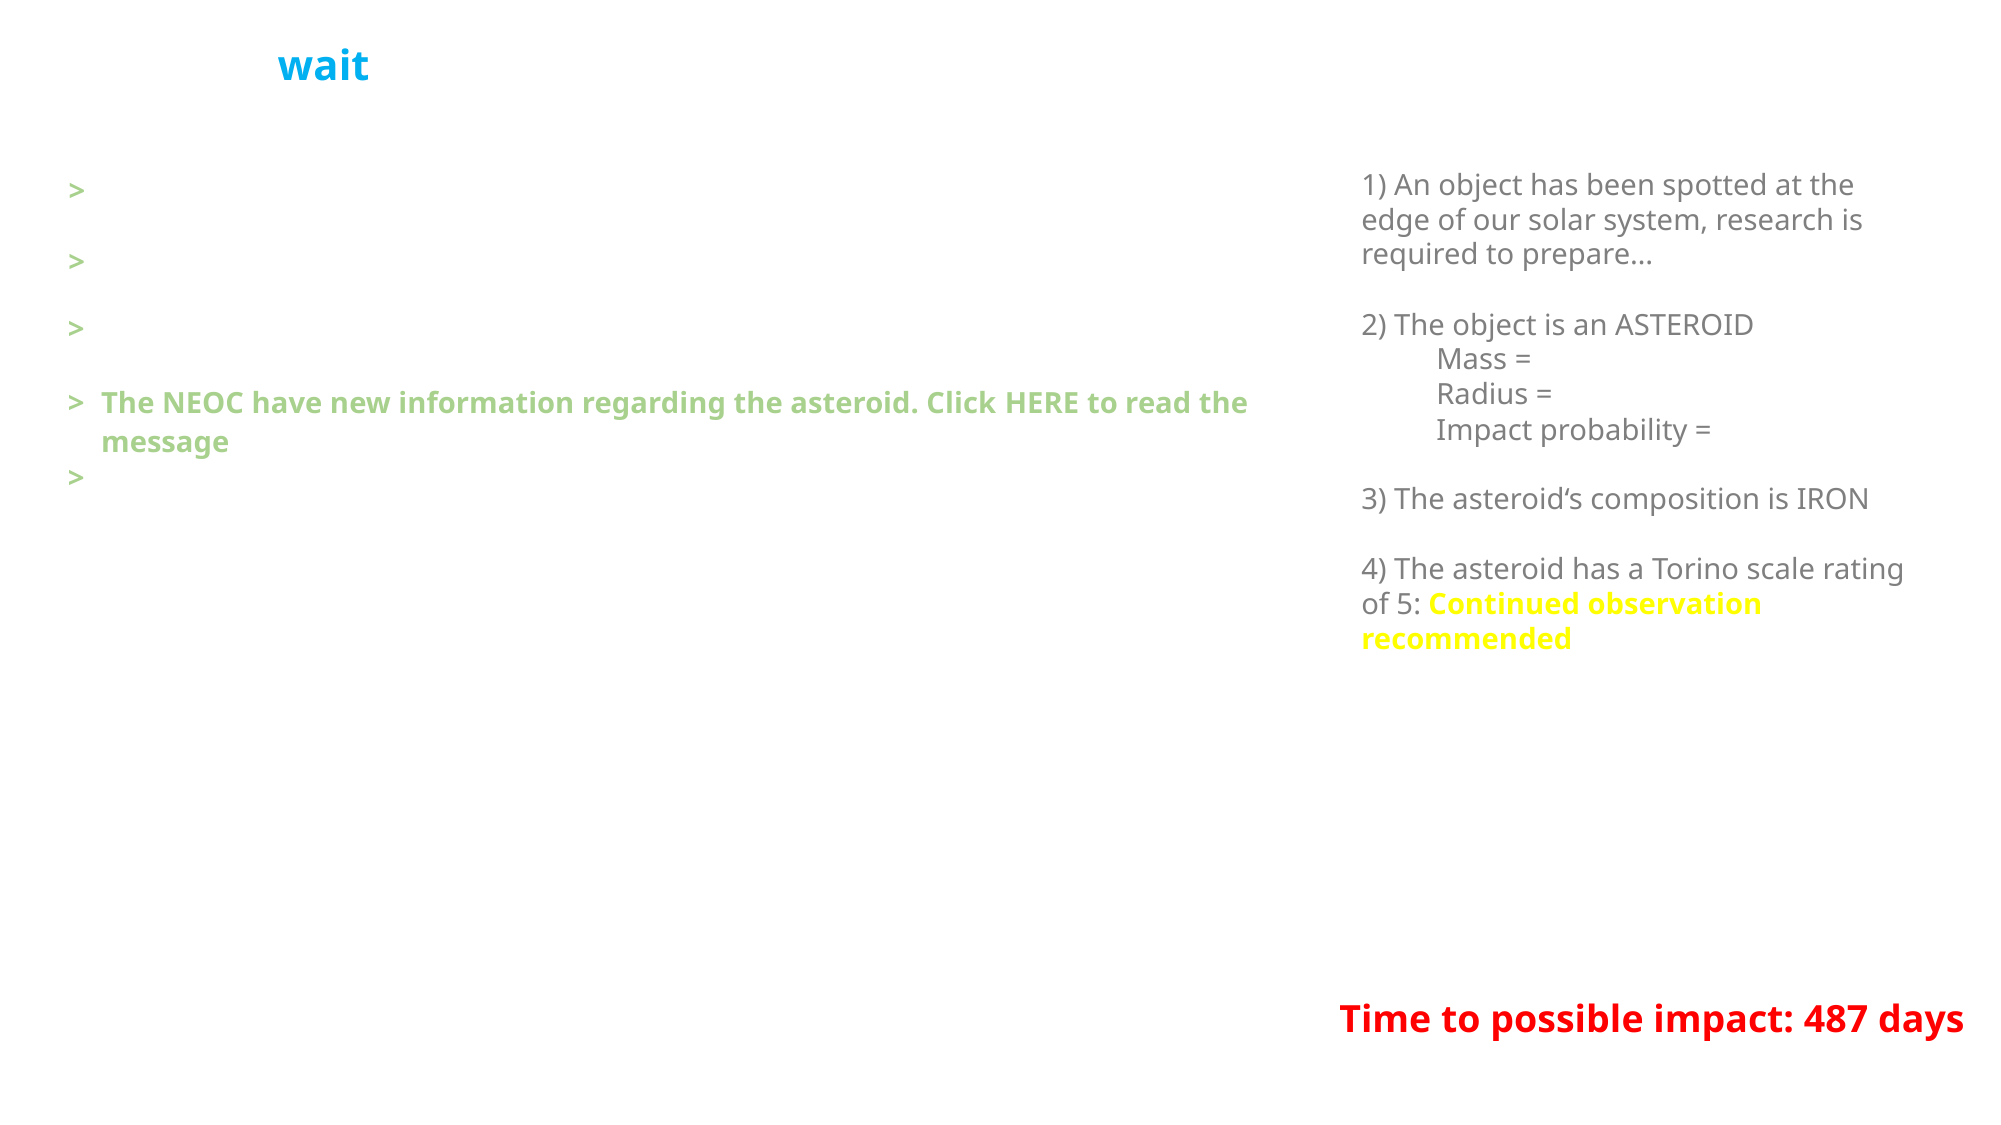

Task Pane wait
Mission Updates
1) An object has been spotted at the edge of our solar system, research is required to prepare…
2) The object is an ASTEROID
	Mass =
	Radius =
	Impact probability =
3) The asteroid‘s composition is IRON
4) The asteroid has a Torino scale rating of 5: Continued observation recommended
>
Task 1: What is a PHO? COMPLETE
Task 2: What type of asteroid? COMPLETE
Task 3: Torino scale COMPLETE
The NEOC have new information regarding the asteroid. Click HERE to read the message
>
>
>
>
Time to possible impact: 487 days